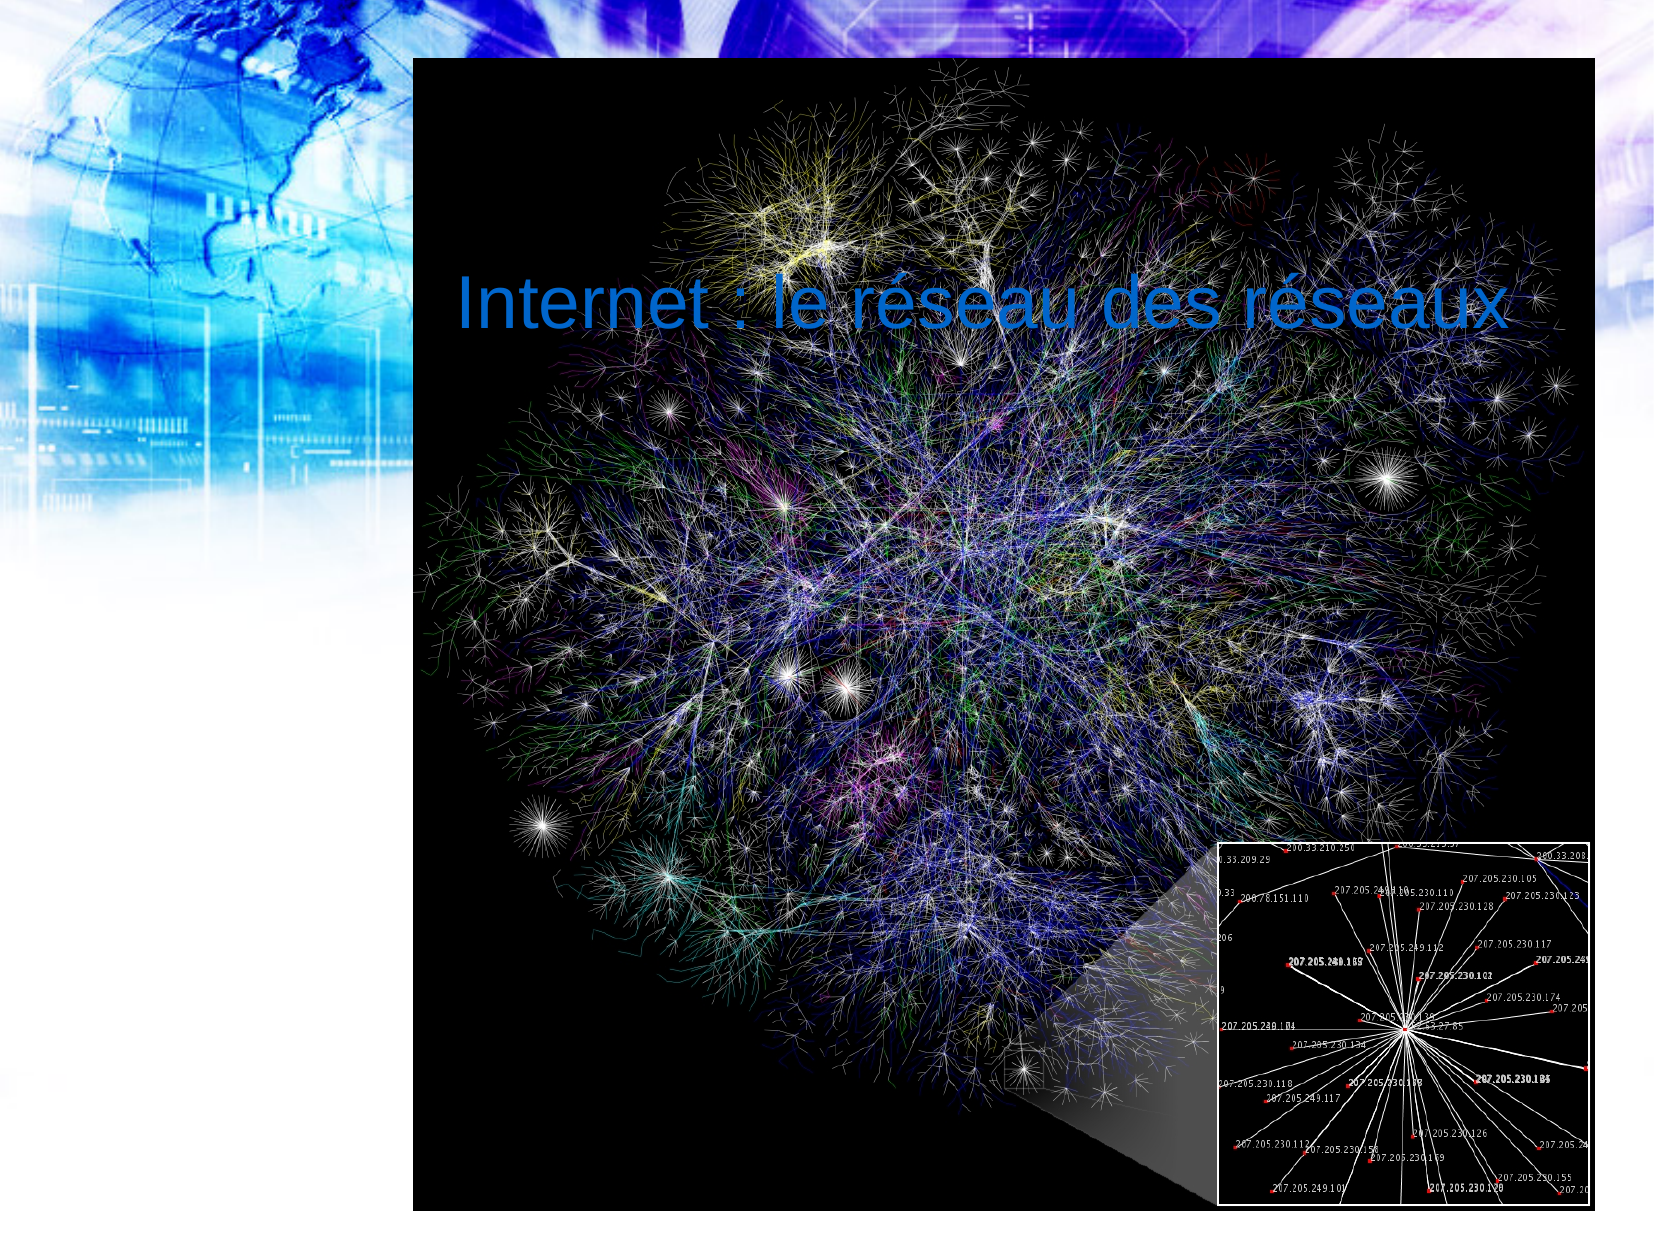

# Internet : le réseau des réseaux